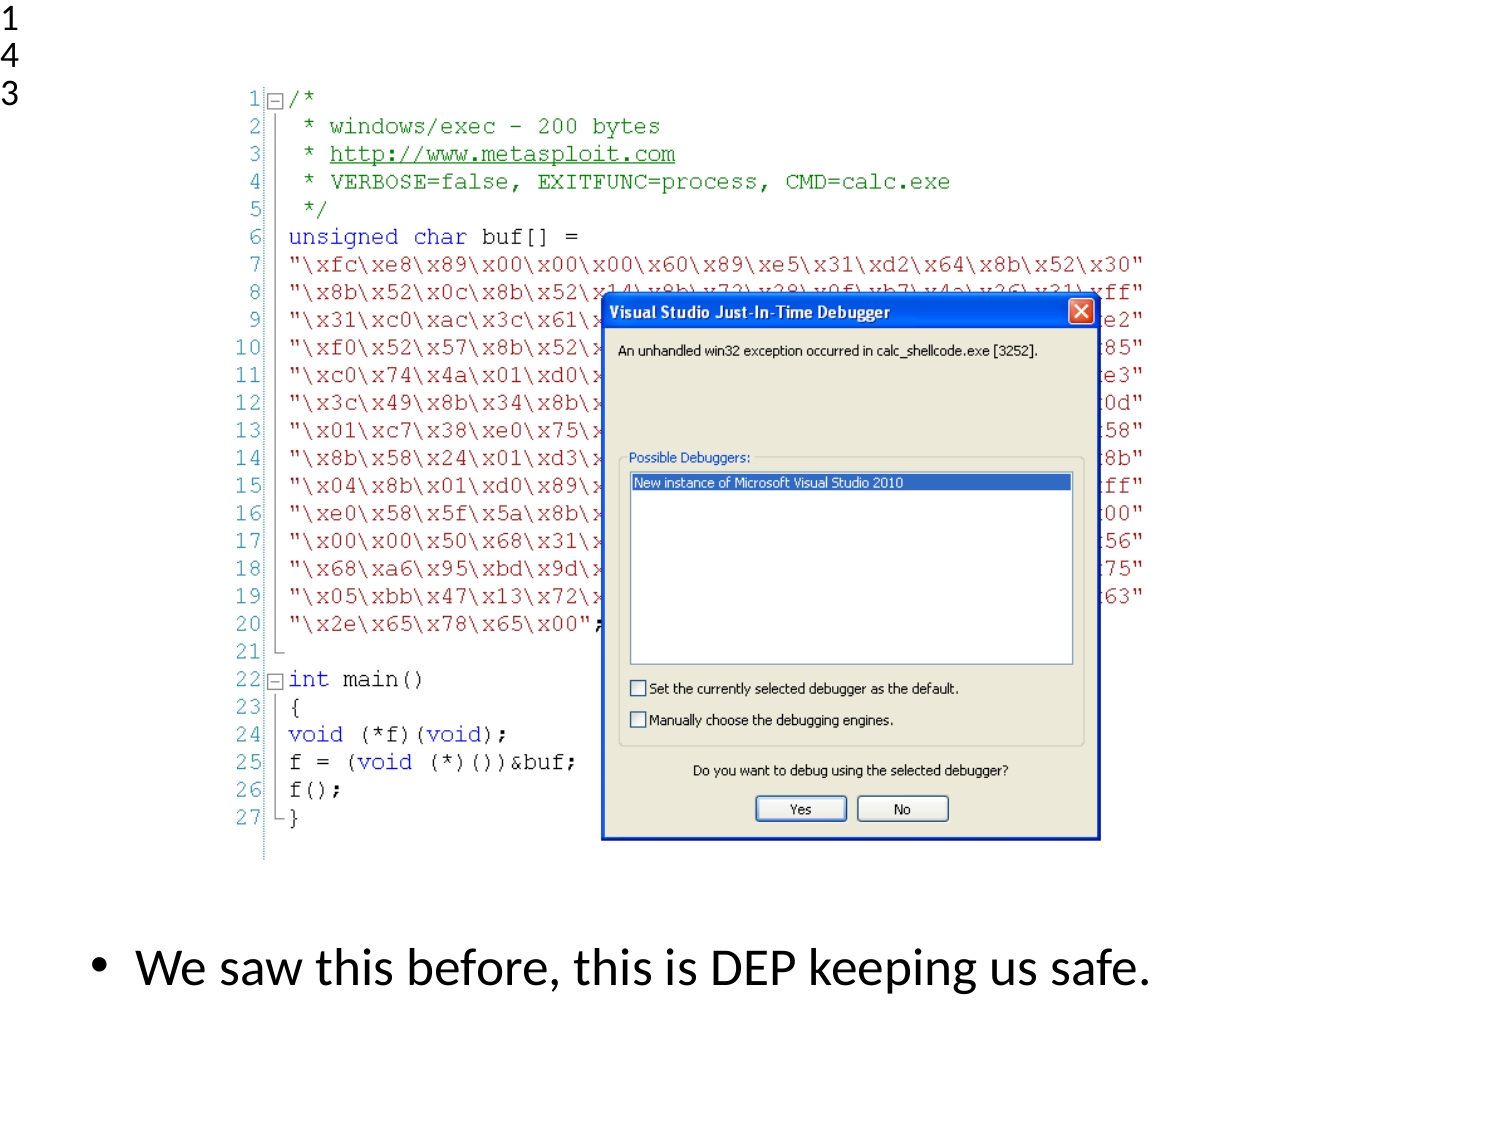

# We saw this before, this is DEP keeping us safe.